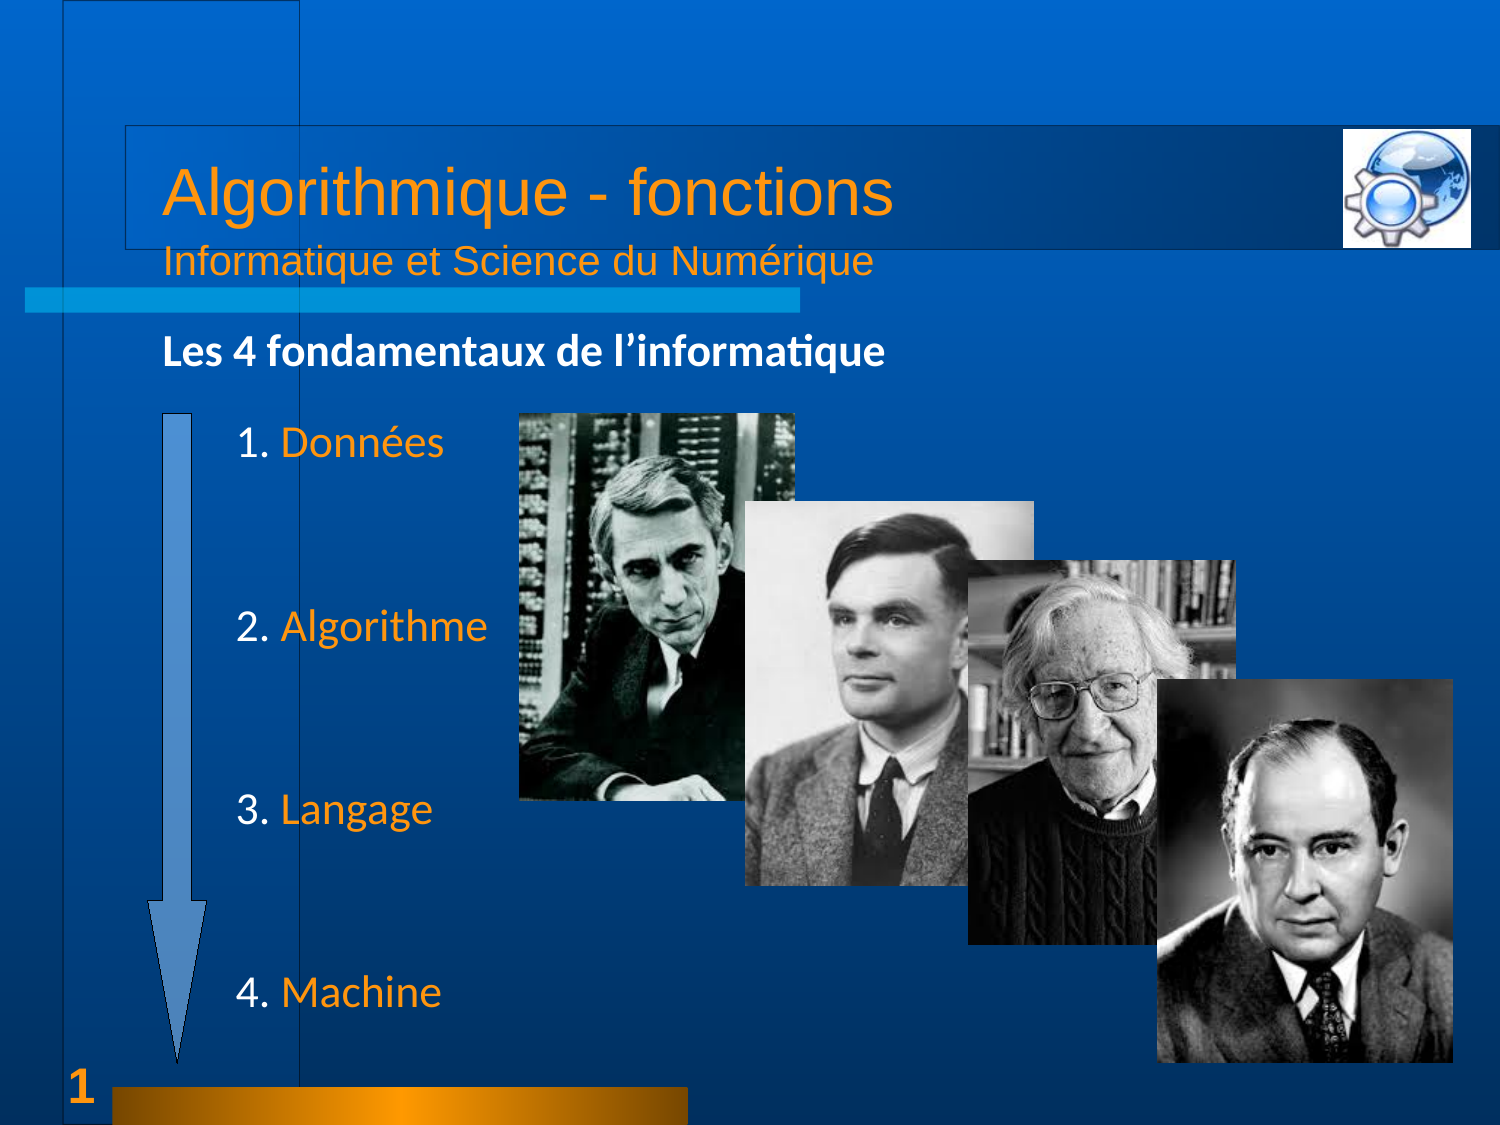

Données
 Algorithme
 Langage
 Machine
Les 4 fondamentaux de l’informatique